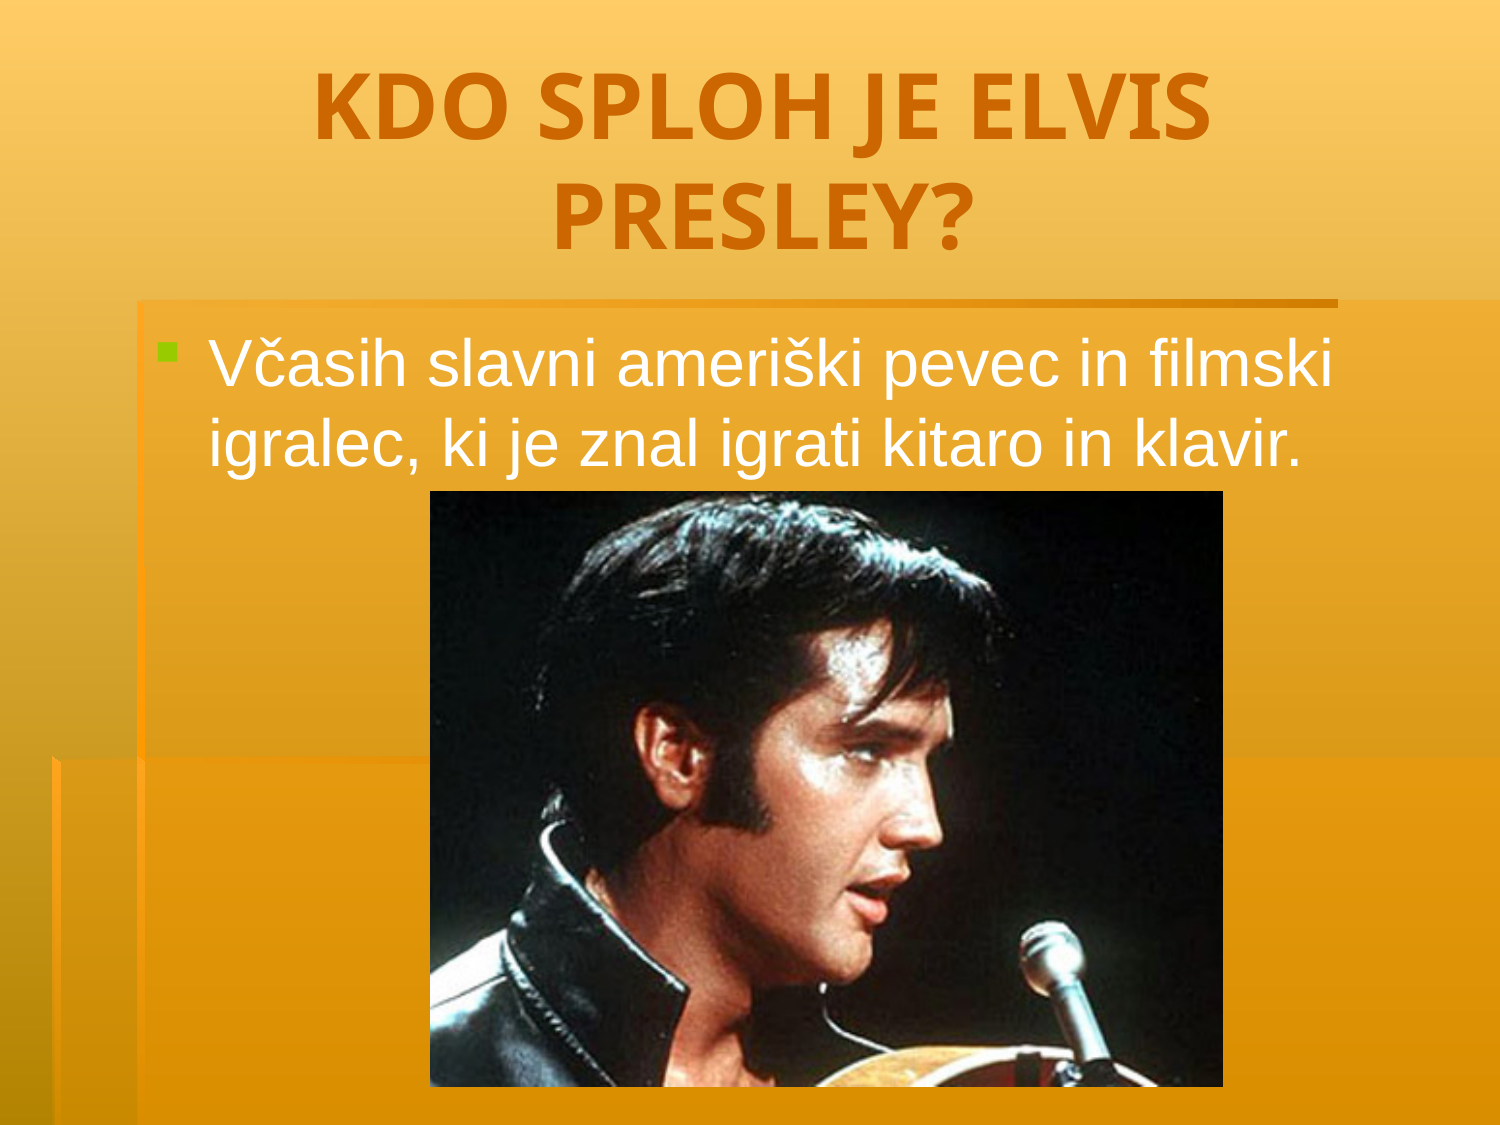

# KDO SPLOH JE ELVIS PRESLEY?
Včasih slavni ameriški pevec in filmski igralec, ki je znal igrati kitaro in klavir.